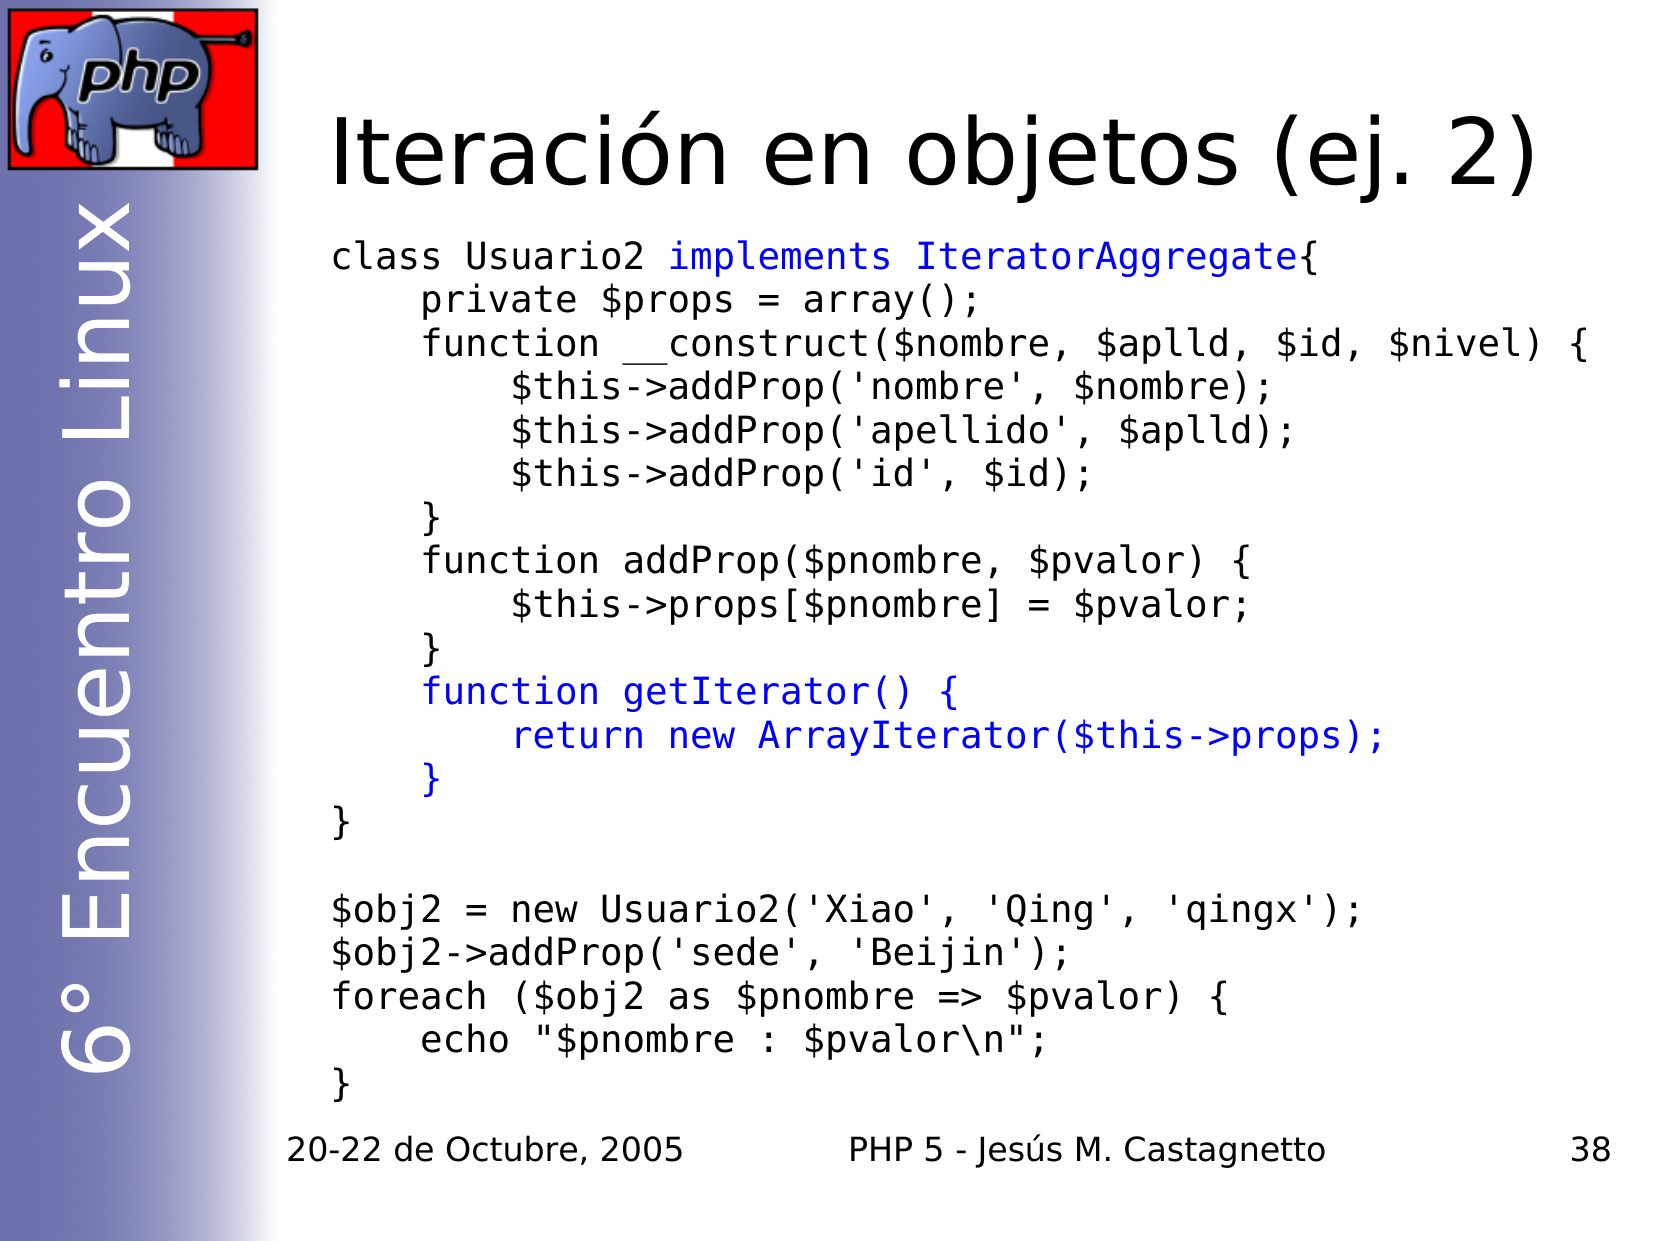

# Iteración en objetos (ej. 2)
class Usuario2 implements IteratorAggregate{
 private $props = array();
 function __construct($nombre, $aplld, $id, $nivel) {
 $this->addProp('nombre', $nombre);
 $this->addProp('apellido', $aplld);
 $this->addProp('id', $id);
 }
 function addProp($pnombre, $pvalor) {
 $this->props[$pnombre] = $pvalor;
 }
 function getIterator() {
 return new ArrayIterator($this->props);
 }
}
$obj2 = new Usuario2('Xiao', 'Qing', 'qingx');
$obj2->addProp('sede', 'Beijin');
foreach ($obj2 as $pnombre => $pvalor) {
 echo "$pnombre : $pvalor\n";
}
20-22 de Octubre, 2005
PHP 5 - Jesús M. Castagnetto
38